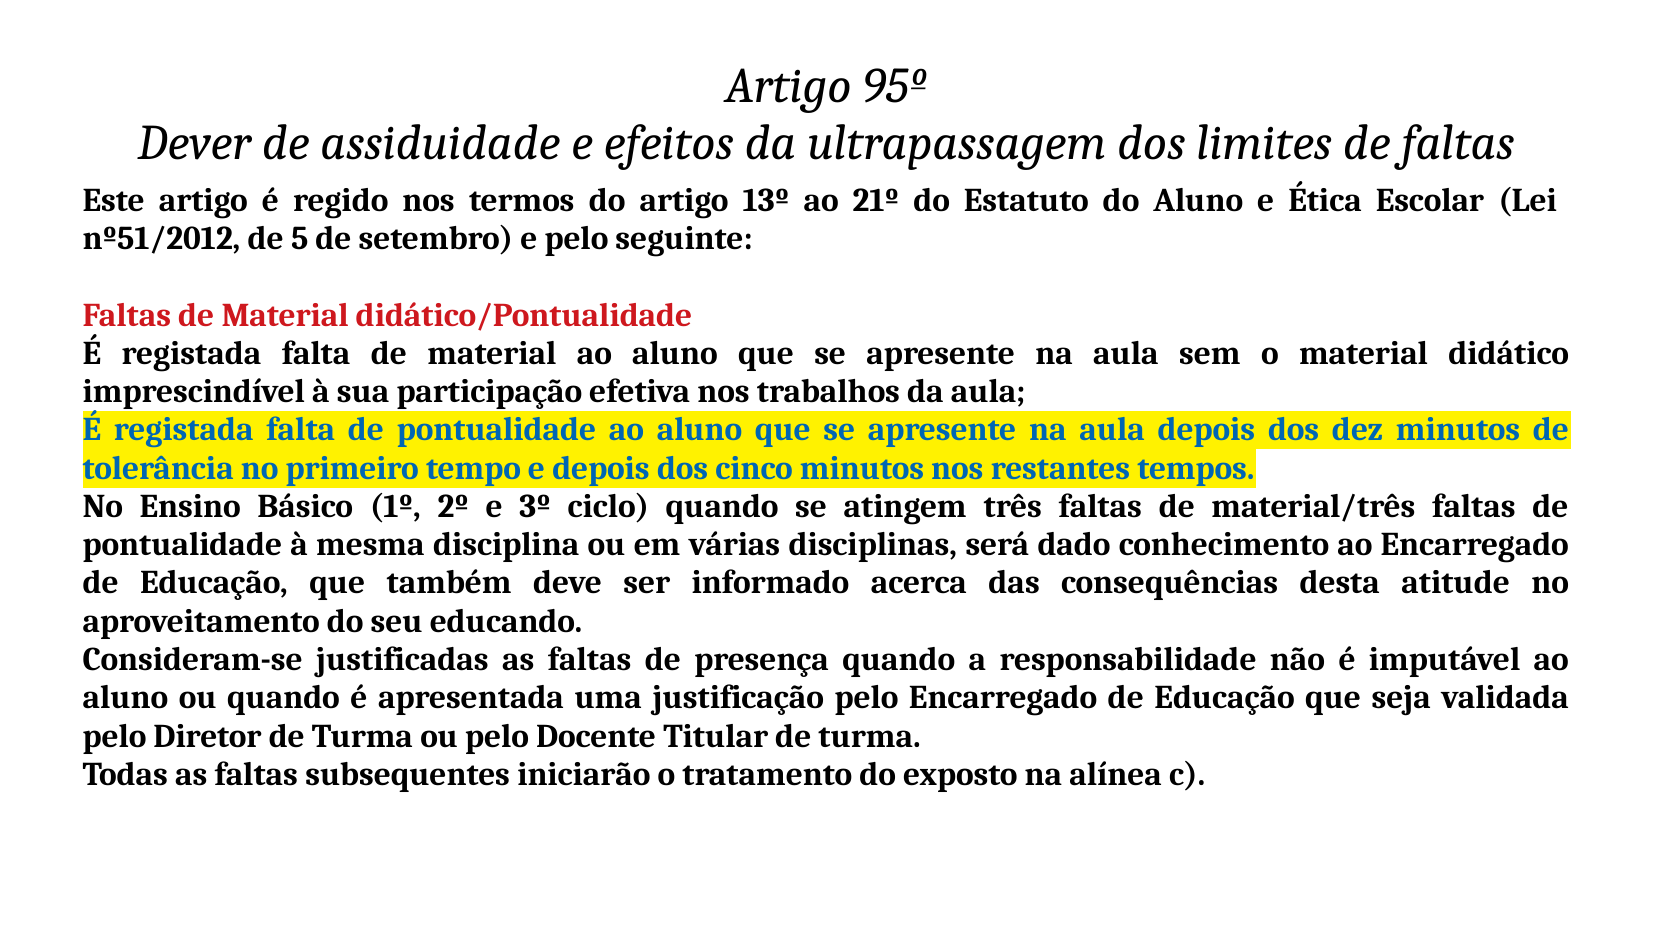

# Artigo 95º Dever de assiduidade e efeitos da ultrapassagem dos limites de faltas
Este artigo é regido nos termos do artigo 13º ao 21º do Estatuto do Aluno e Ética Escolar (Lei nº51/2012, de 5 de setembro) e pelo seguinte:
Faltas de Material didático/Pontualidade
É registada falta de material ao aluno que se apresente na aula sem o material didático imprescindível à sua participação efetiva nos trabalhos da aula;
É registada falta de pontualidade ao aluno que se apresente na aula depois dos dez minutos de tolerância no primeiro tempo e depois dos cinco minutos nos restantes tempos.
No Ensino Básico (1º, 2º e 3º ciclo) quando se atingem três faltas de material/três faltas de pontualidade à mesma disciplina ou em várias disciplinas, será dado conhecimento ao Encarregado de Educação, que também deve ser informado acerca das consequências desta atitude no aproveitamento do seu educando.
Consideram-se justificadas as faltas de presença quando a responsabilidade não é imputável ao aluno ou quando é apresentada uma justificação pelo Encarregado de Educação que seja validada pelo Diretor de Turma ou pelo Docente Titular de turma.
Todas as faltas subsequentes iniciarão o tratamento do exposto na alínea c).